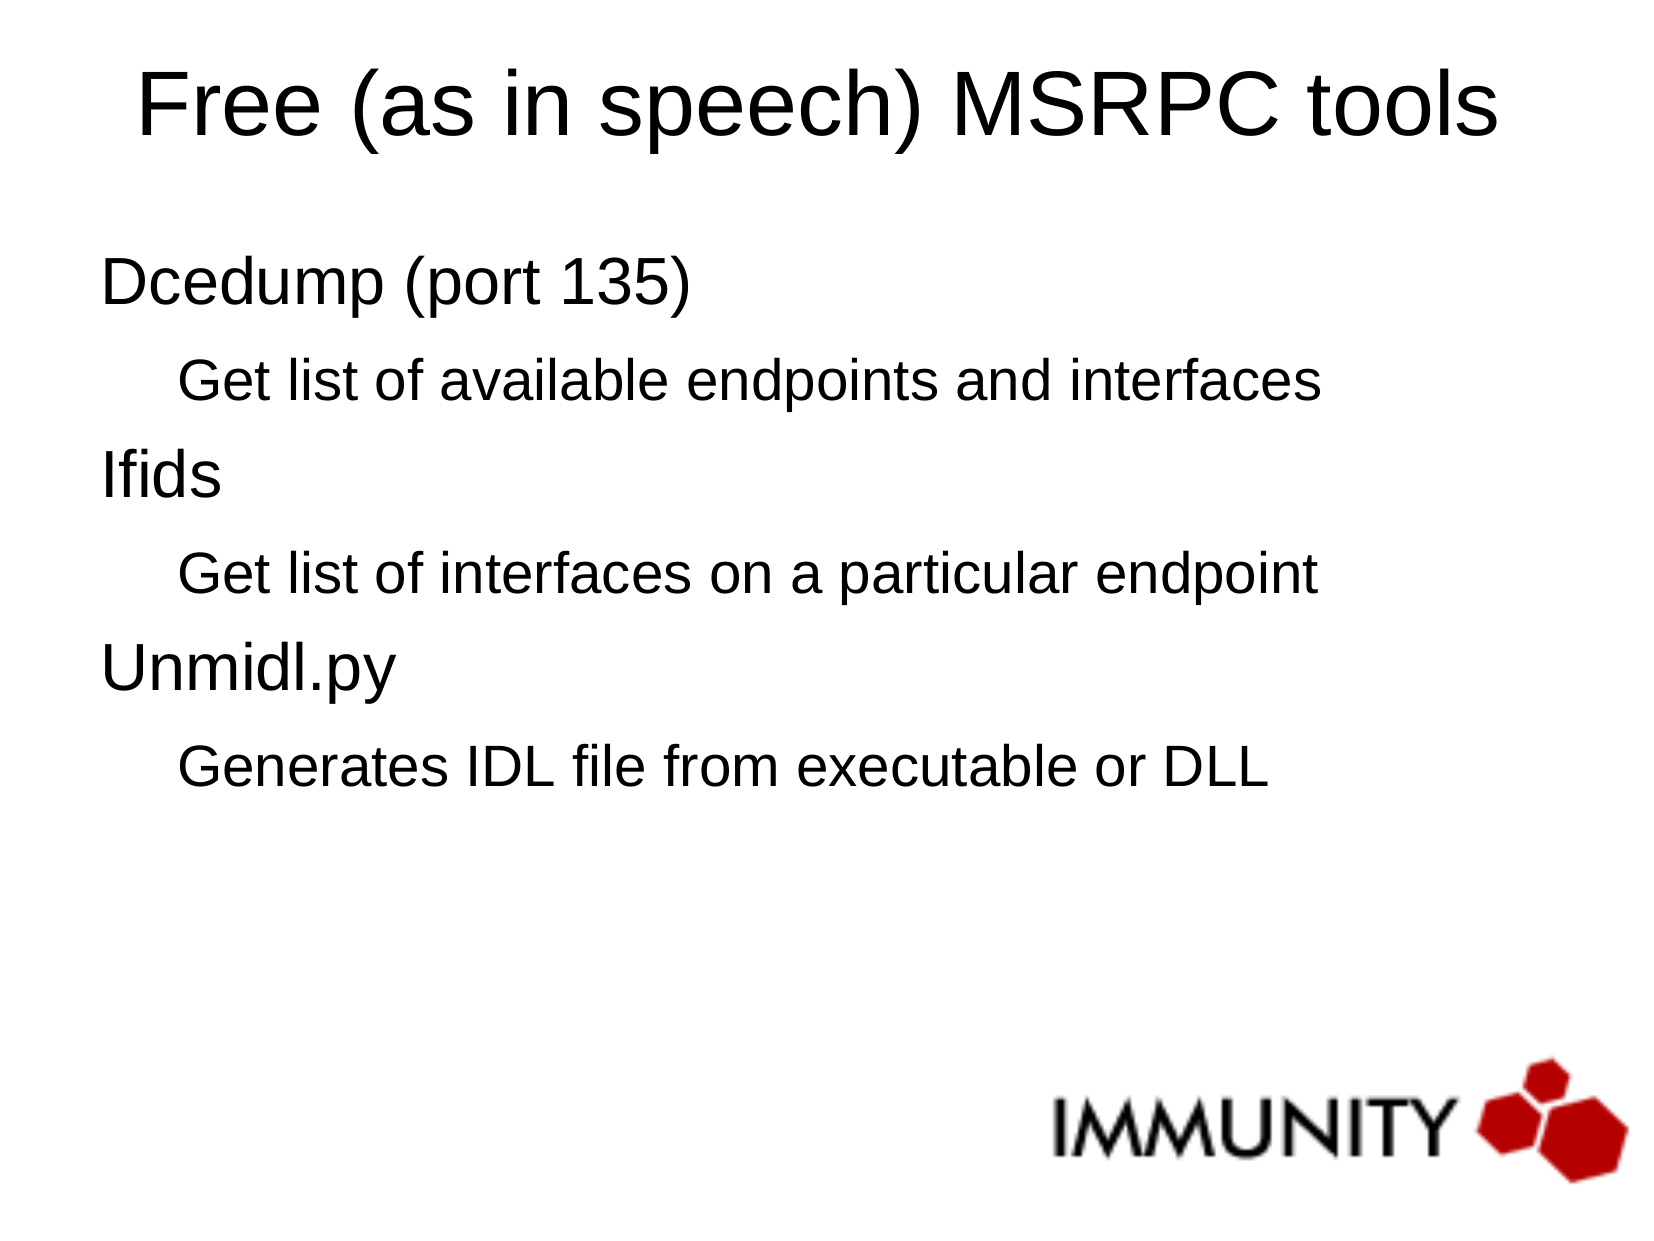

# Free (as in speech) MSRPC tools
Dcedump (port 135)
Get list of available endpoints and interfaces
Ifids
Get list of interfaces on a particular endpoint
Unmidl.py
Generates IDL file from executable or DLL